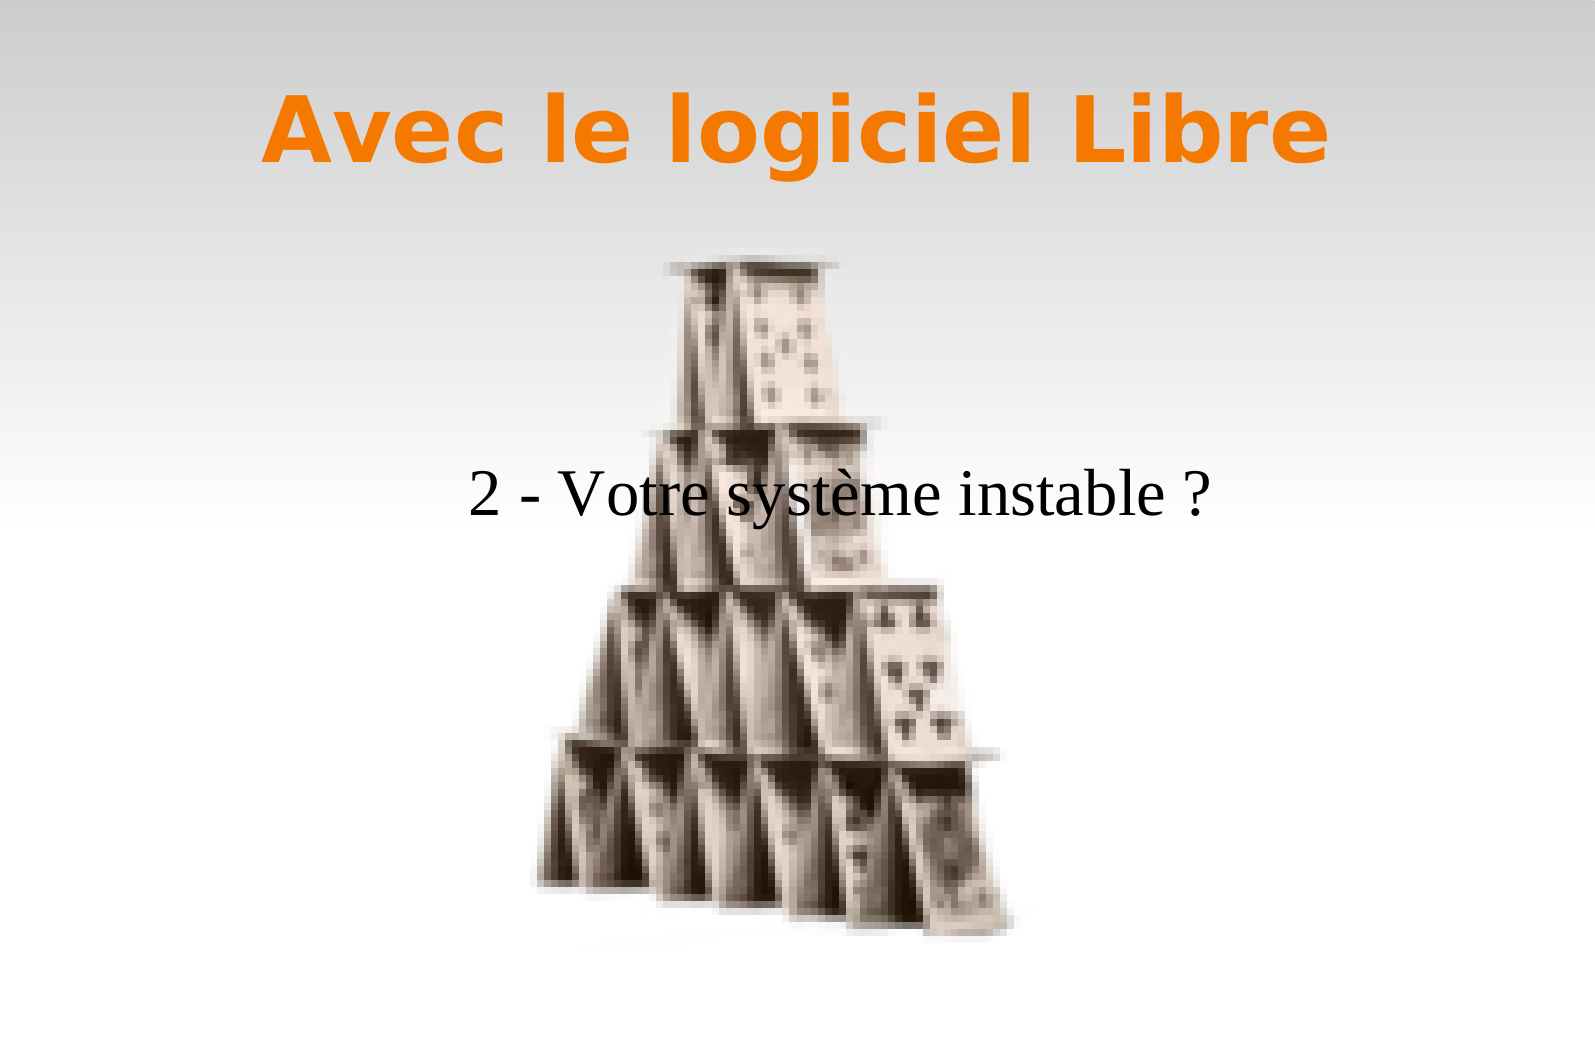

# Avec le logiciel Libre
2 - Votre système instable ?